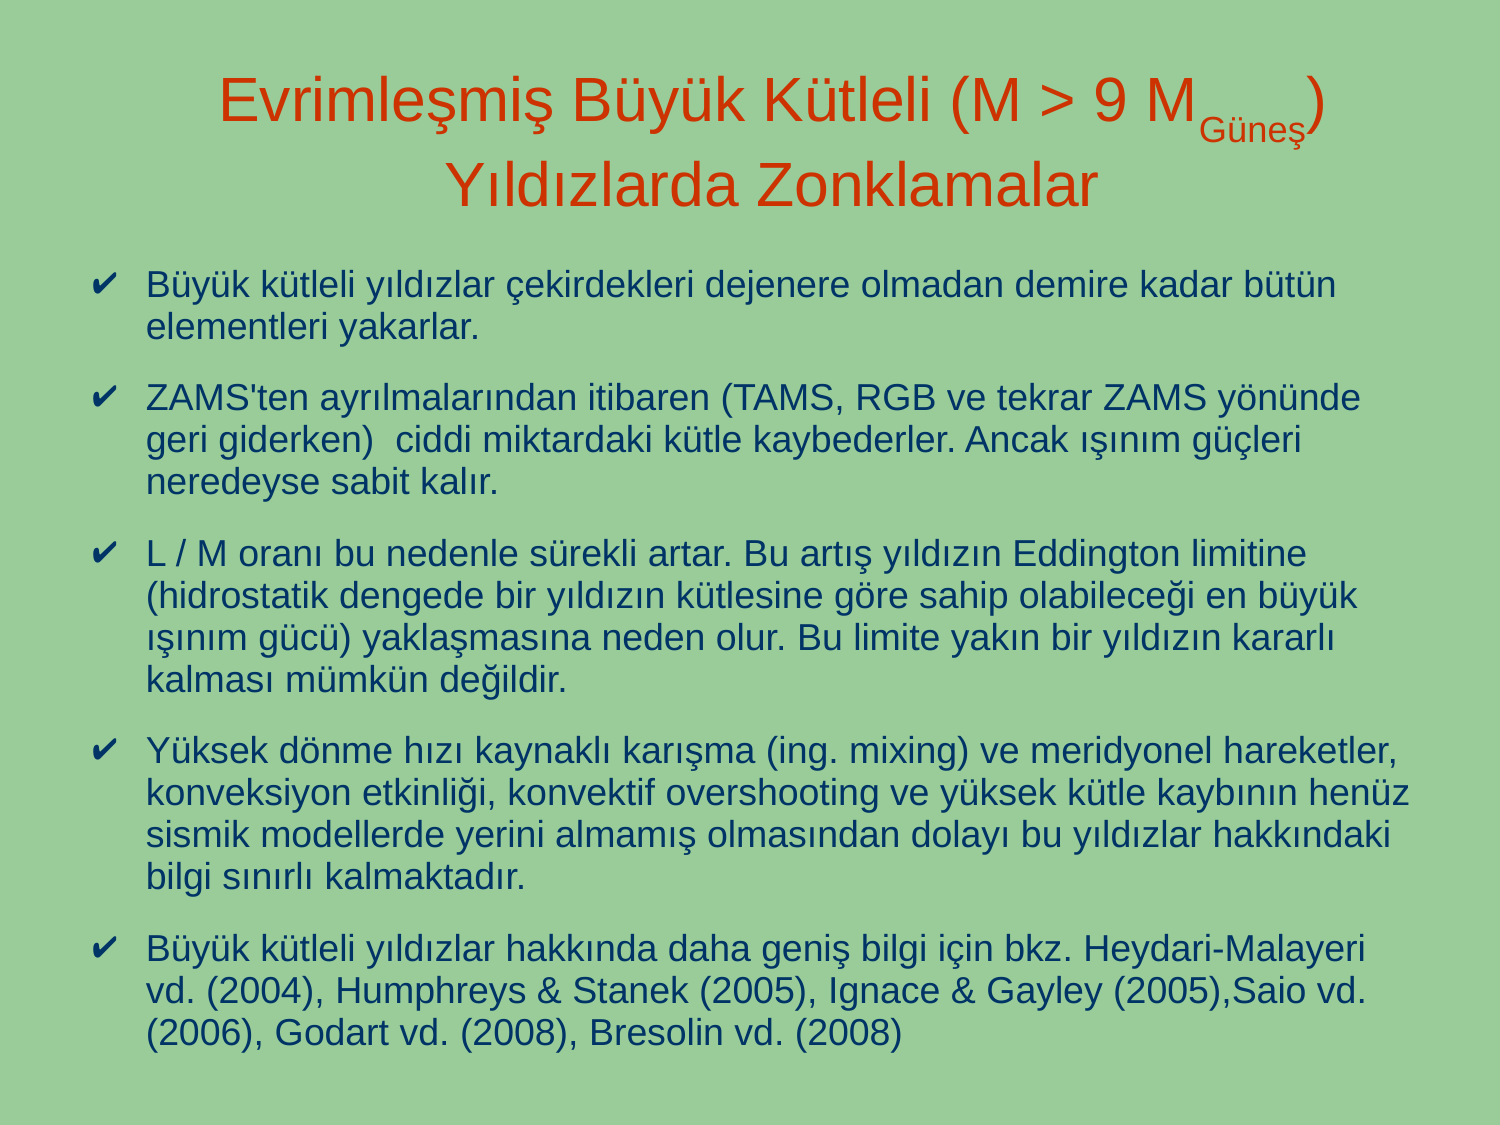

# Evrimleşmiş Büyük Kütleli (M > 9 MGüneş) Yıldızlarda Zonklamalar
Büyük kütleli yıldızlar çekirdekleri dejenere olmadan demire kadar bütün elementleri yakarlar.
ZAMS'ten ayrılmalarından itibaren (TAMS, RGB ve tekrar ZAMS yönünde geri giderken) ciddi miktardaki kütle kaybederler. Ancak ışınım güçleri neredeyse sabit kalır.
L / M oranı bu nedenle sürekli artar. Bu artış yıldızın Eddington limitine (hidrostatik dengede bir yıldızın kütlesine göre sahip olabileceği en büyük ışınım gücü) yaklaşmasına neden olur. Bu limite yakın bir yıldızın kararlı kalması mümkün değildir.
Yüksek dönme hızı kaynaklı karışma (ing. mixing) ve meridyonel hareketler, konveksiyon etkinliği, konvektif overshooting ve yüksek kütle kaybının henüz sismik modellerde yerini almamış olmasından dolayı bu yıldızlar hakkındaki bilgi sınırlı kalmaktadır.
Büyük kütleli yıldızlar hakkında daha geniş bilgi için bkz. Heydari-Malayeri vd. (2004), Humphreys & Stanek (2005), Ignace & Gayley (2005),Saio vd. (2006), Godart vd. (2008), Bresolin vd. (2008)